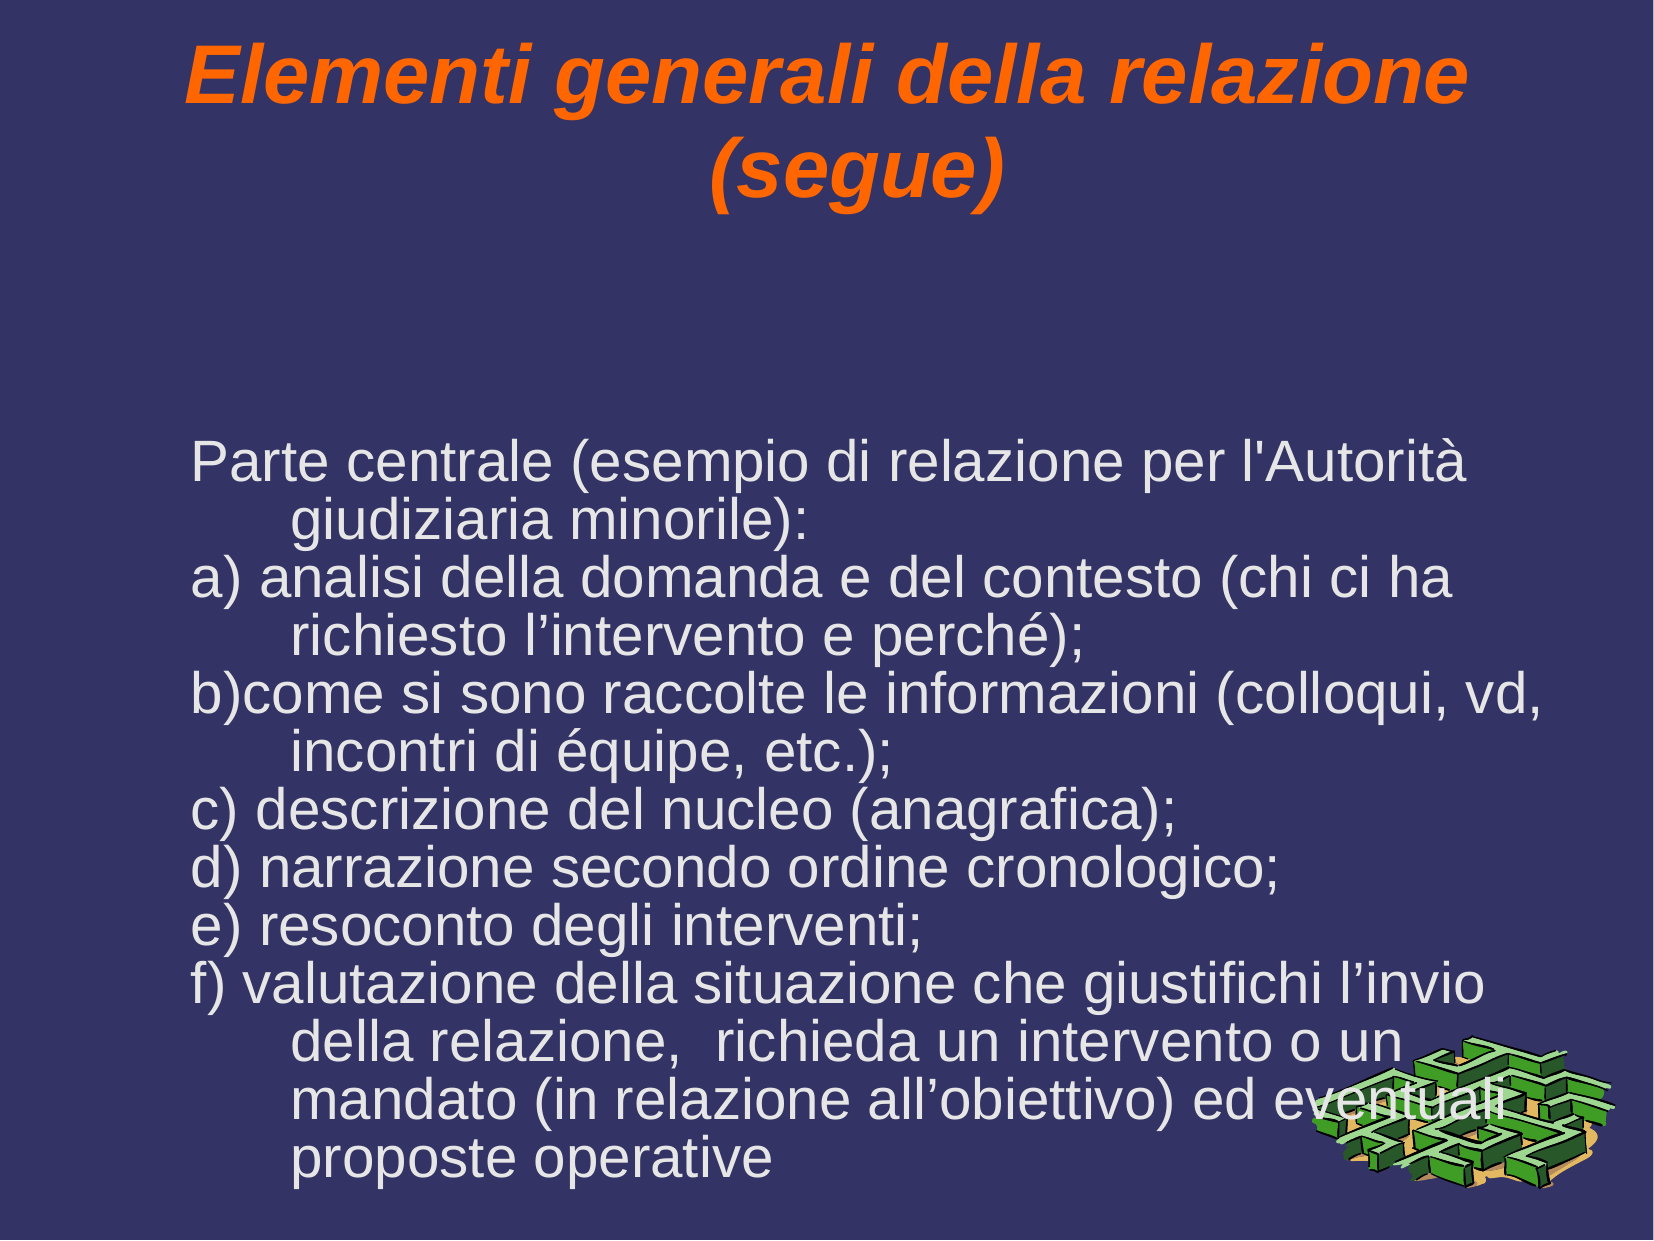

Elementi generali della relazione (segue)
Parte centrale (esempio di relazione per l'Autorità giudiziaria minorile):
a) analisi della domanda e del contesto (chi ci ha richiesto l’intervento e perché);
b)come si sono raccolte le informazioni (colloqui, vd, incontri di équipe, etc.);
c) descrizione del nucleo (anagrafica);
d) narrazione secondo ordine cronologico;
e) resoconto degli interventi;
f) valutazione della situazione che giustifichi l’invio della relazione, richieda un intervento o un mandato (in relazione all’obiettivo) ed eventuali proposte operative